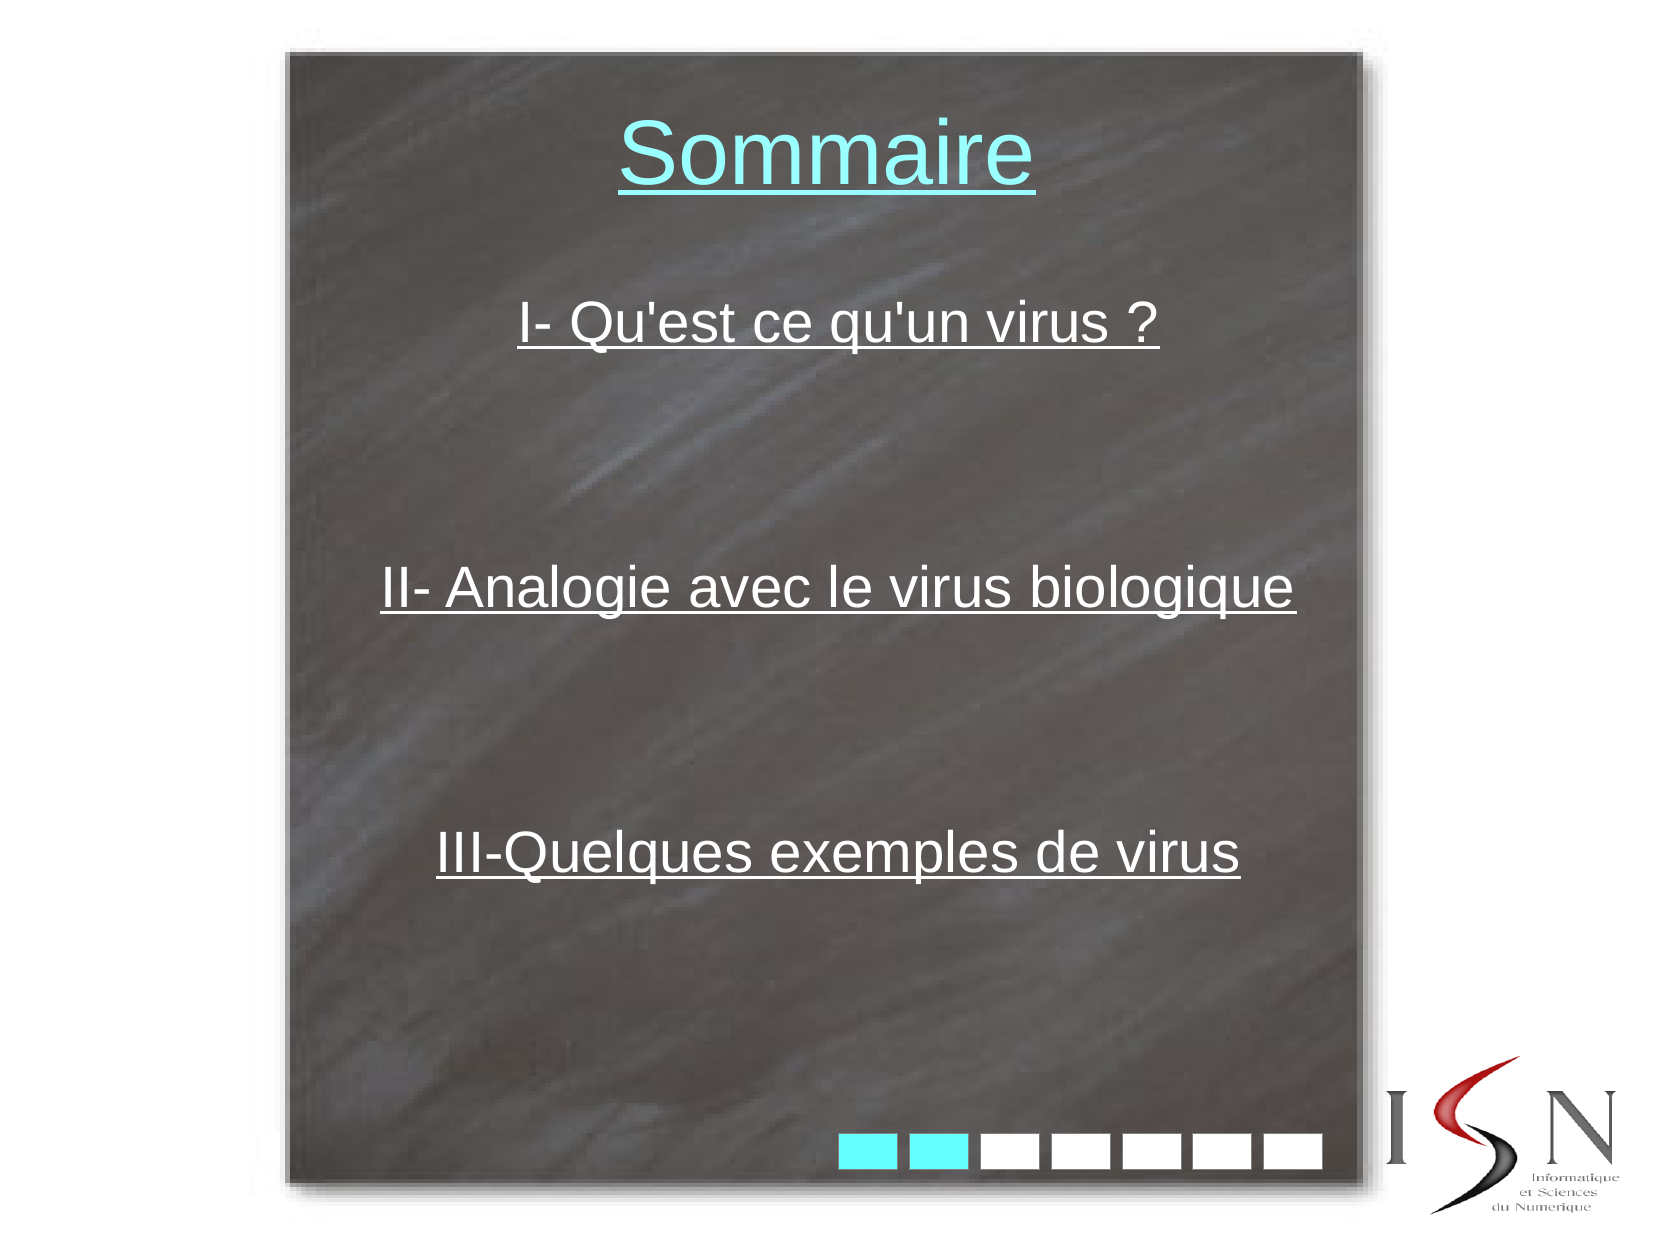

# Sommaire
I- Qu'est ce qu'un virus ?
II- Analogie avec le virus biologique
III-Quelques exemples de virus